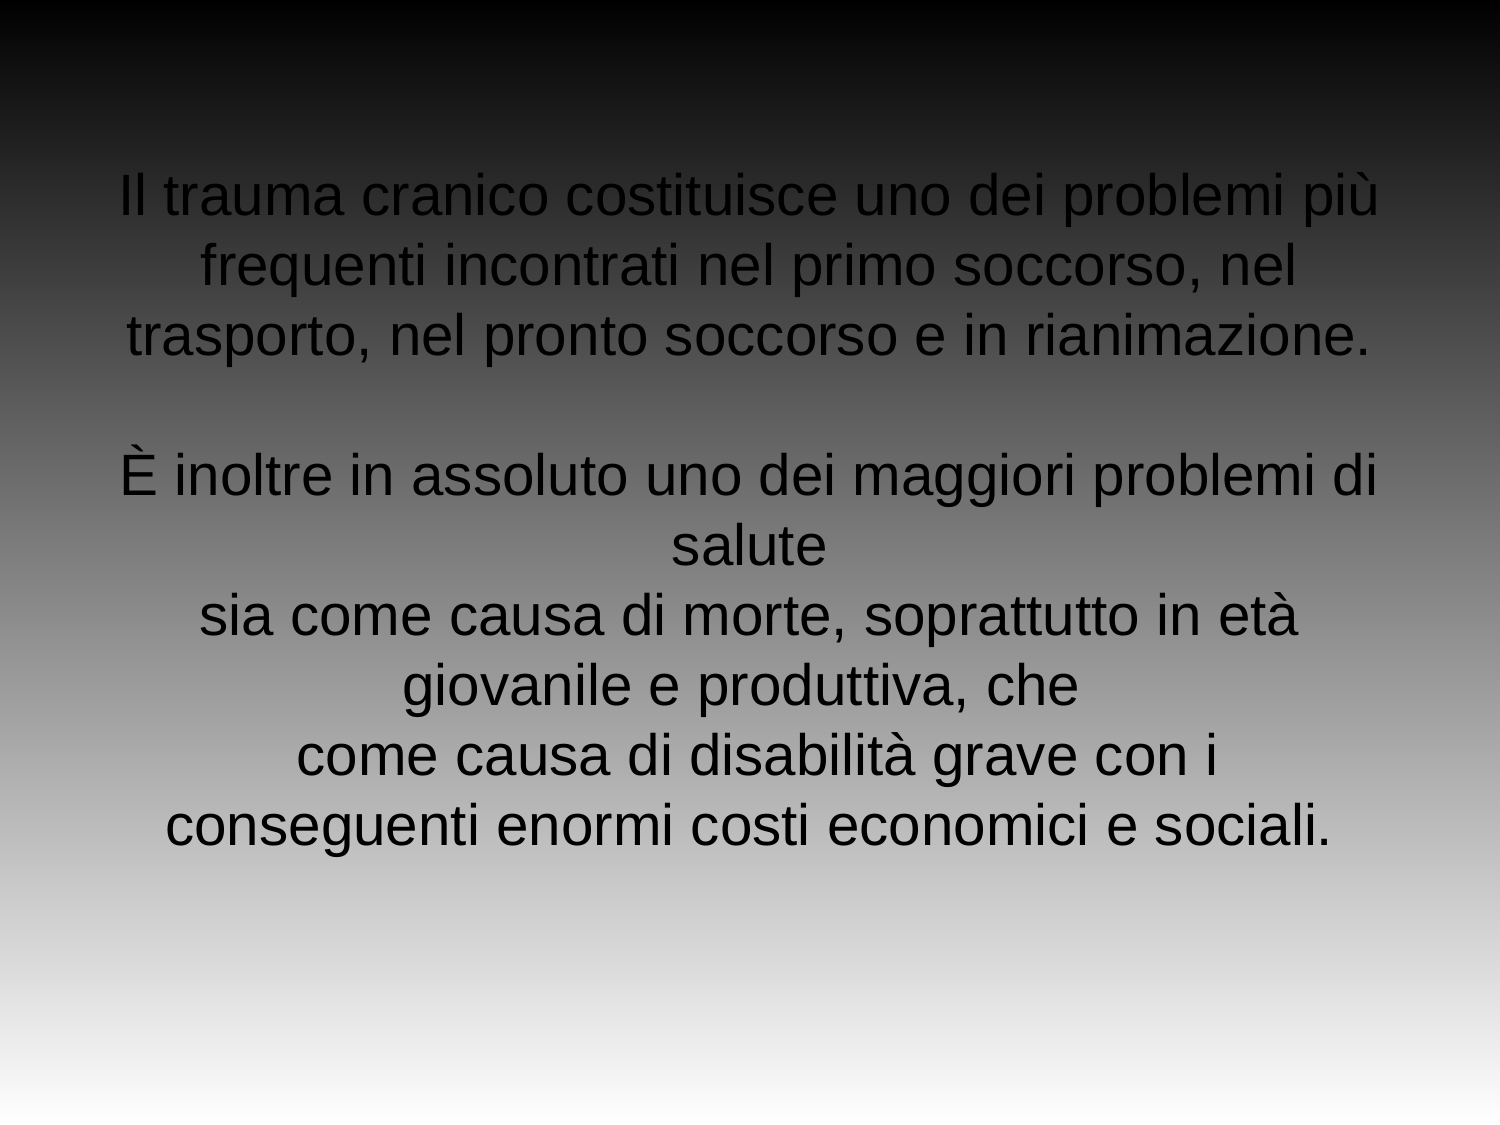

# Il trauma cranico costituisce uno dei problemi più frequenti incontrati nel primo soccorso, nel trasporto, nel pronto soccorso e in rianimazione. È inoltre in assoluto uno dei maggiori problemi di salute sia come causa di morte, soprattutto in età giovanile e produttiva, che come causa di disabilità grave con i conseguenti enormi costi economici e sociali.